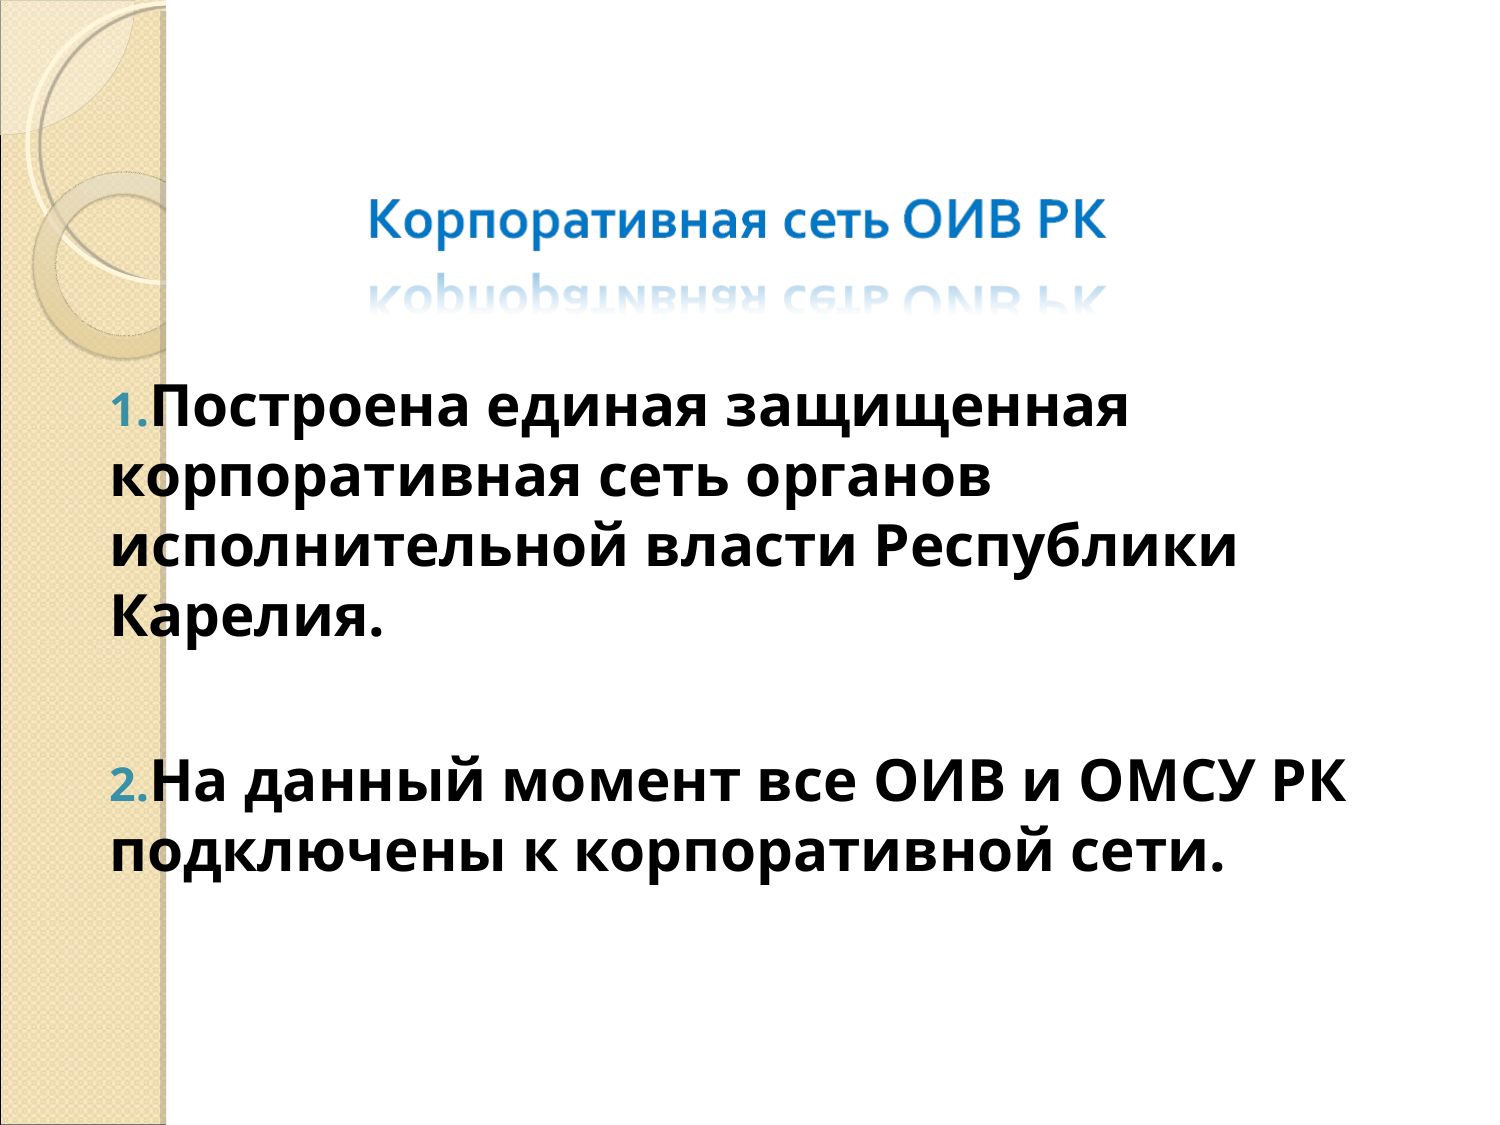

# Построена единая защищенная корпоративная сеть органов исполнительной власти Республики Карелия.
На данный момент все ОИВ и ОМСУ РК подключены к корпоративной сети.